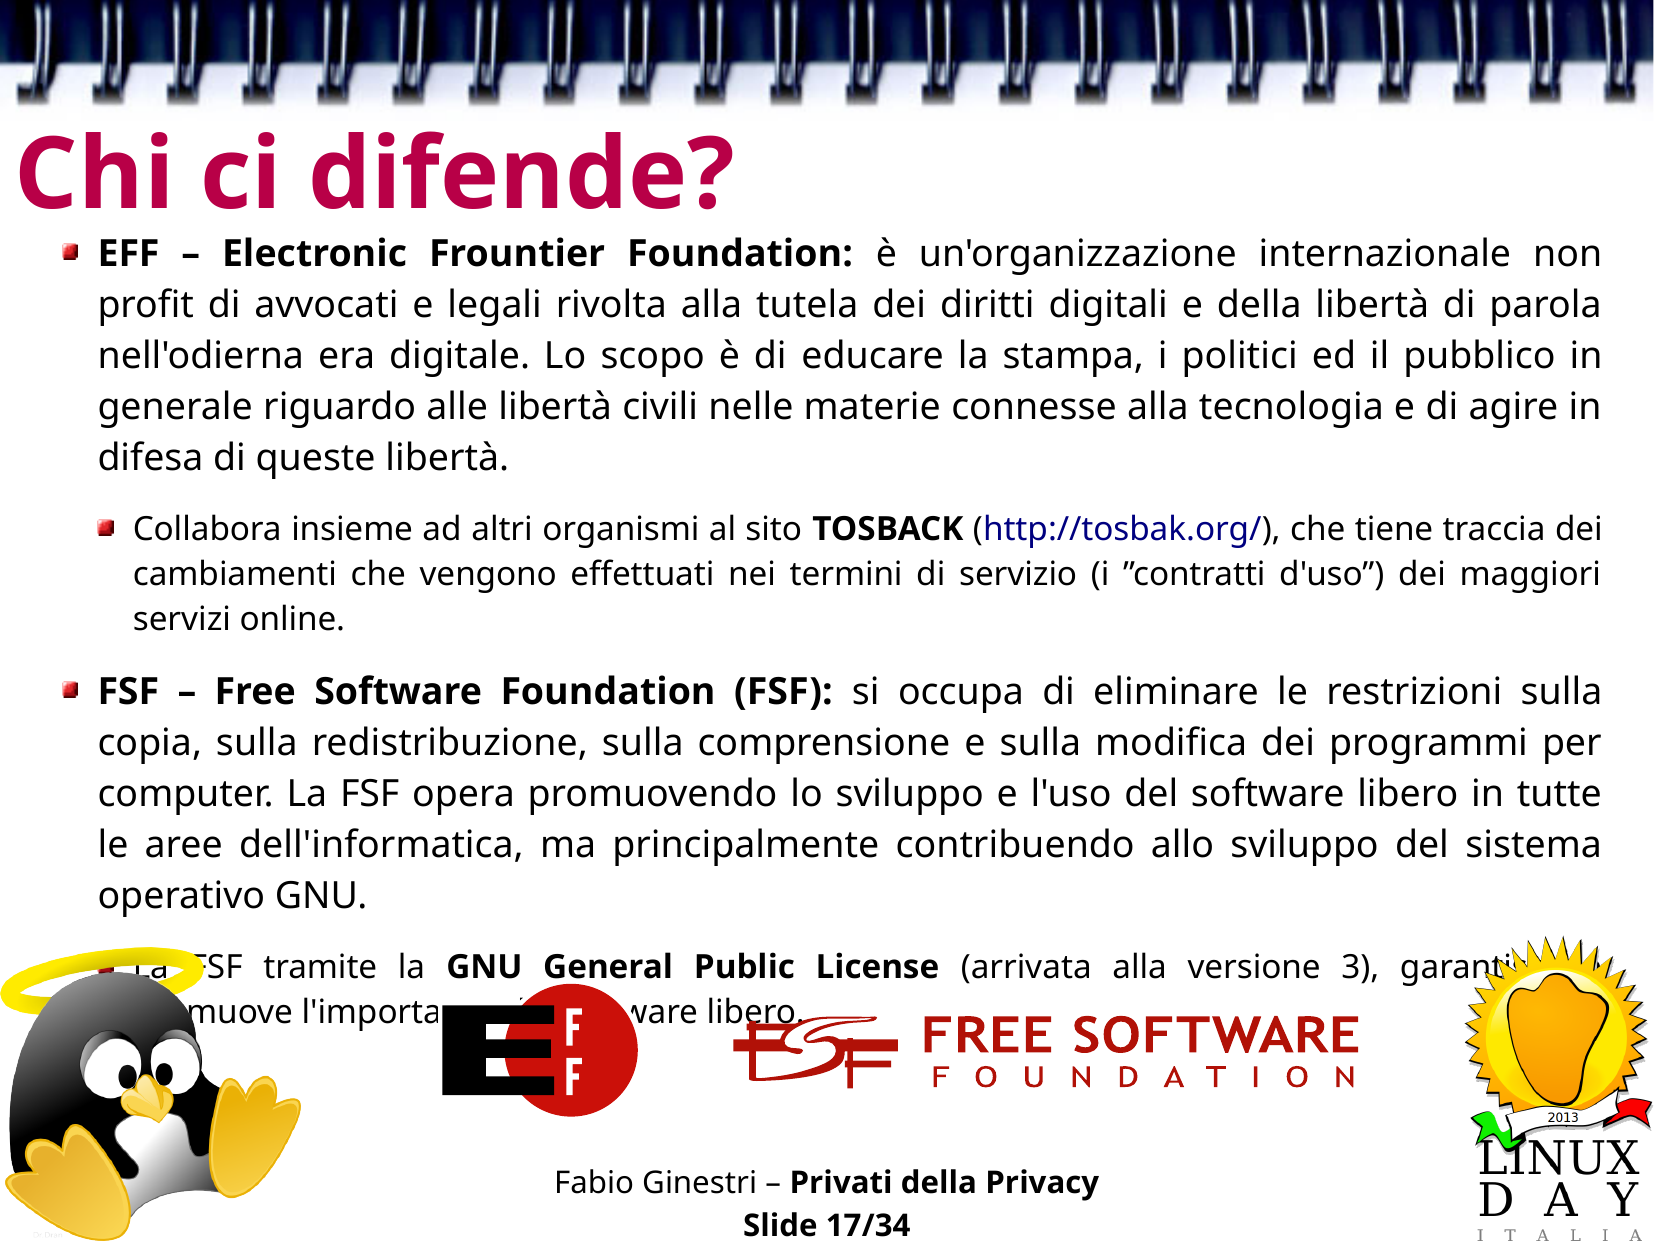

Chi ci difende?
EFF – Electronic Frountier Foundation: è un'organizzazione internazionale non profit di avvocati e legali rivolta alla tutela dei diritti digitali e della libertà di parola nell'odierna era digitale. Lo scopo è di educare la stampa, i politici ed il pubblico in generale riguardo alle libertà civili nelle materie connesse alla tecnologia e di agire in difesa di queste libertà.
Collabora insieme ad altri organismi al sito TOSBACK (http://tosbak.org/), che tiene traccia dei cambiamenti che vengono effettuati nei termini di servizio (i ”contratti d'uso”) dei maggiori servizi online.
FSF – Free Software Foundation (FSF): si occupa di eliminare le restrizioni sulla copia, sulla redistribuzione, sulla comprensione e sulla modifica dei programmi per computer. La FSF opera promuovendo lo sviluppo e l'uso del software libero in tutte le aree dell'informatica, ma principalmente contribuendo allo sviluppo del sistema operativo GNU.
La FSF tramite la GNU General Public License (arrivata alla versione 3), garantisce e promuove l'importanza del software libero.
Fabio Ginestri – Privati della Privacy
Slide /34